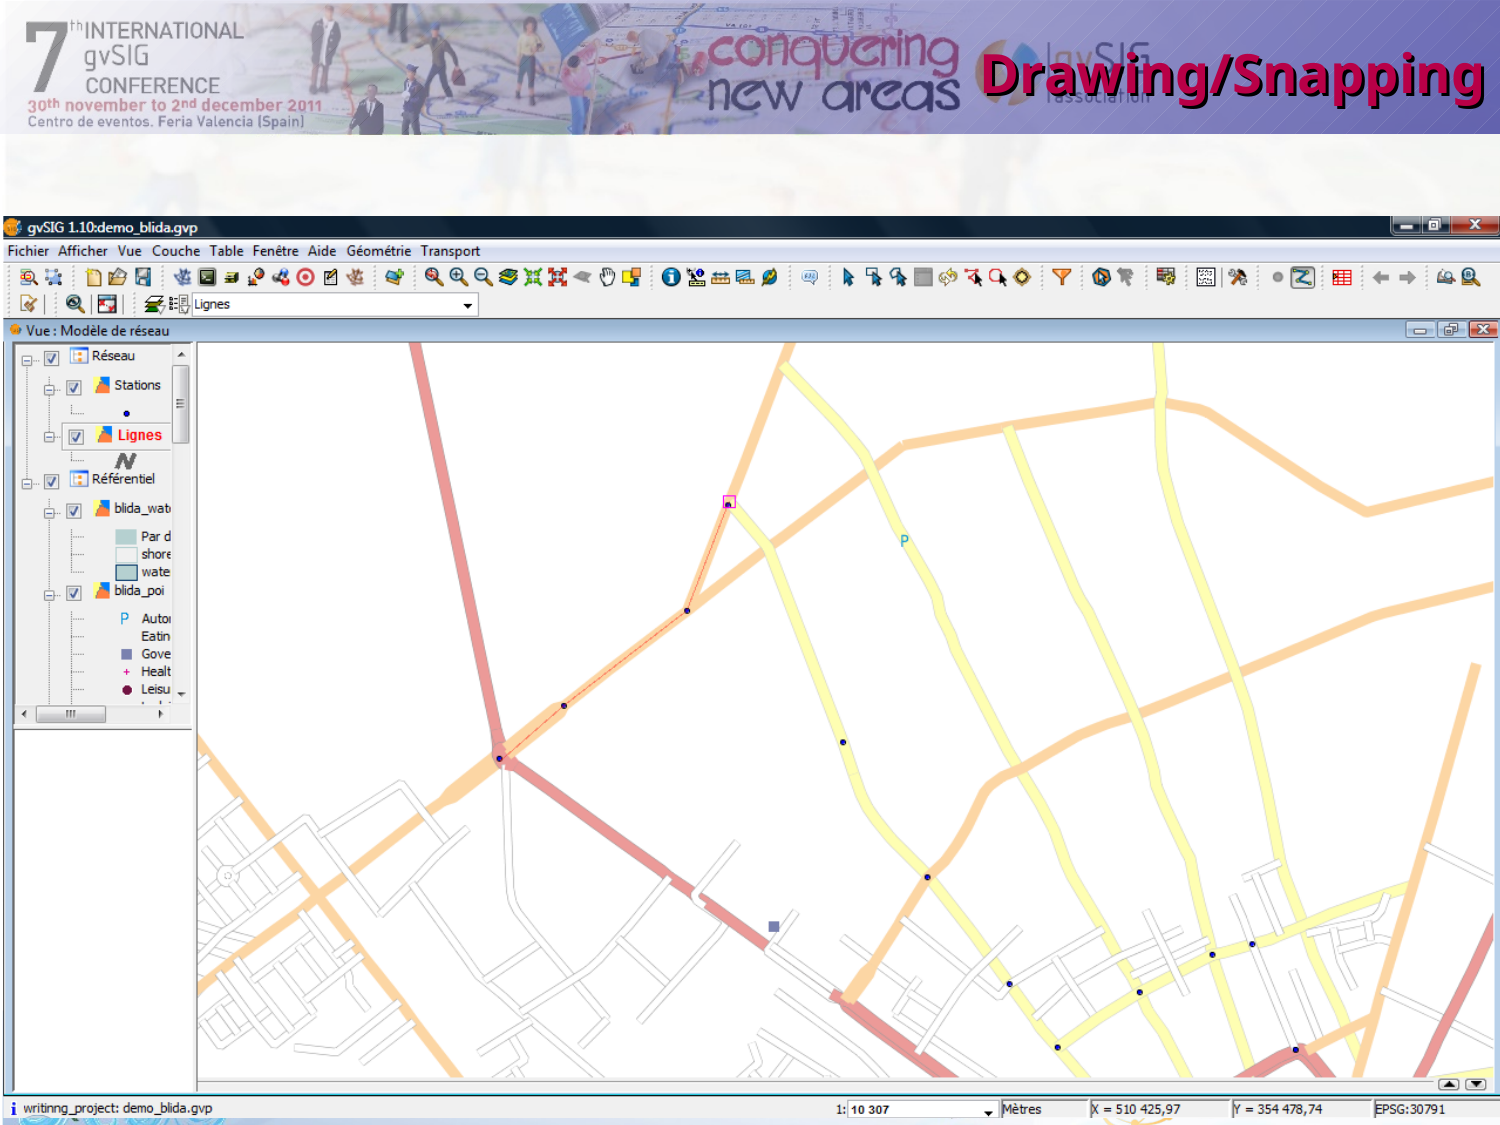

Drawing/Snapping
#
GvSIG to help network bus management
28